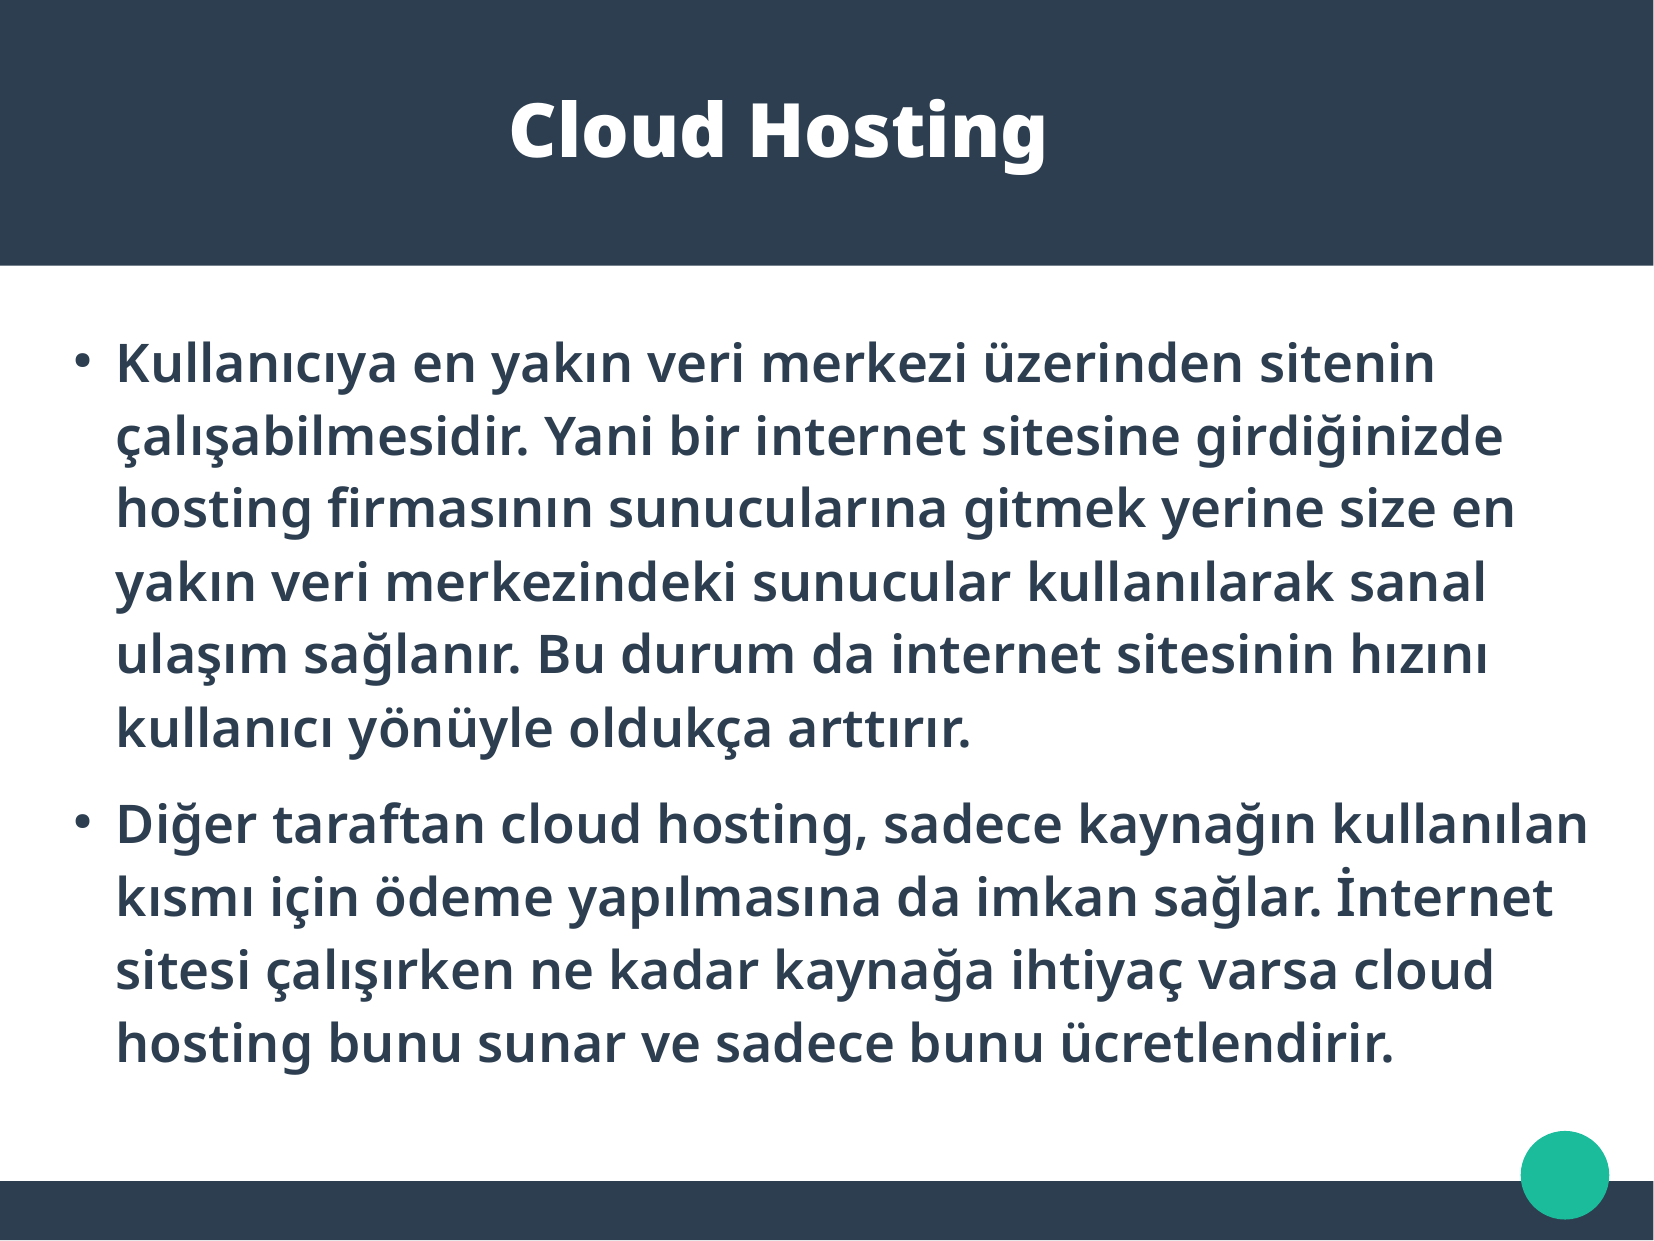

# Cloud Hosting
Kullanıcıya en yakın veri merkezi üzerinden sitenin çalışabilmesidir. Yani bir internet sitesine girdiğinizde hosting firmasının sunucularına gitmek yerine size en yakın veri merkezindeki sunucular kullanılarak sanal ulaşım sağlanır. Bu durum da internet sitesinin hızını kullanıcı yönüyle oldukça arttırır.
Diğer taraftan cloud hosting, sadece kaynağın kullanılan kısmı için ödeme yapılmasına da imkan sağlar. İnternet sitesi çalışırken ne kadar kaynağa ihtiyaç varsa cloud hosting bunu sunar ve sadece bunu ücretlendirir.